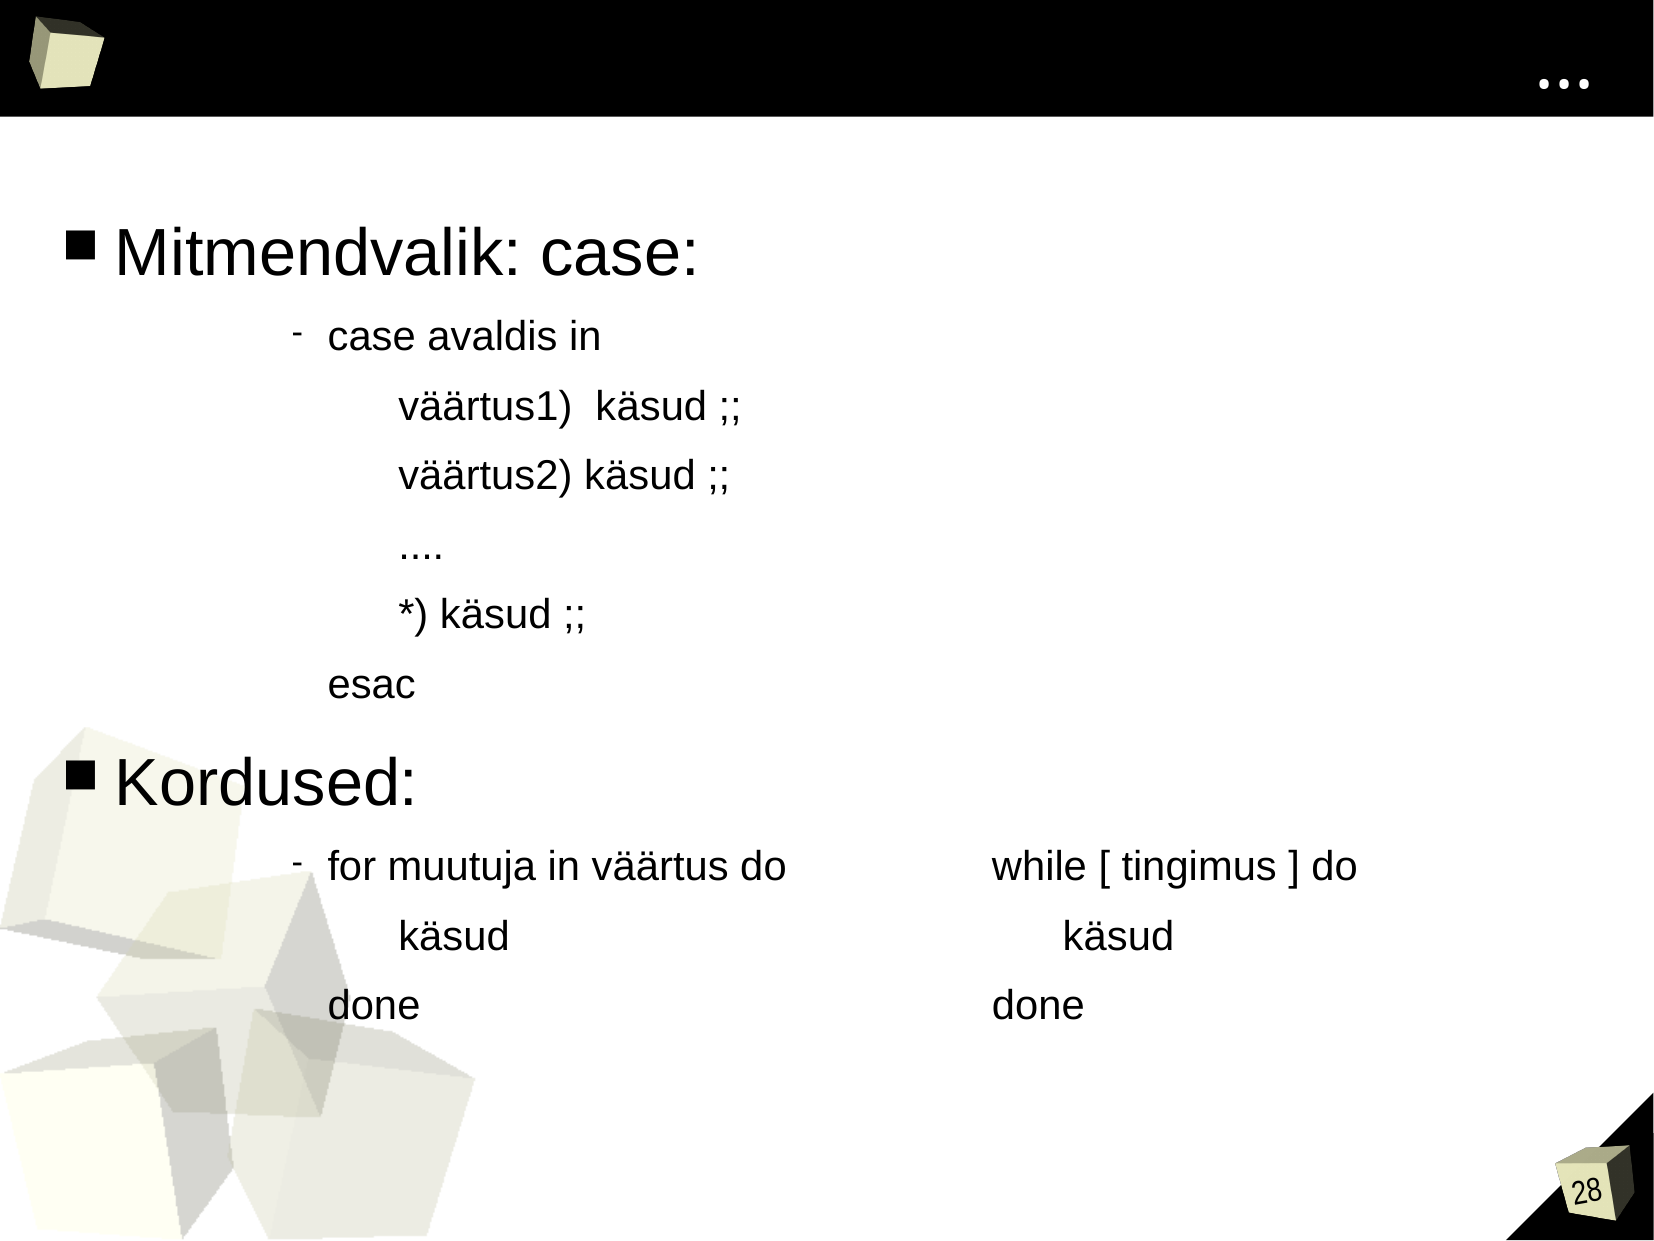

# ...
Mitmendvalik: case:
case avaldis in
väärtus1) käsud ;;
väärtus2) käsud ;;
....
*) käsud ;;
esac
Kordused:
for muutuja in väärtus do 			while [ tingimus ] do
käsud								käsud
done 								done